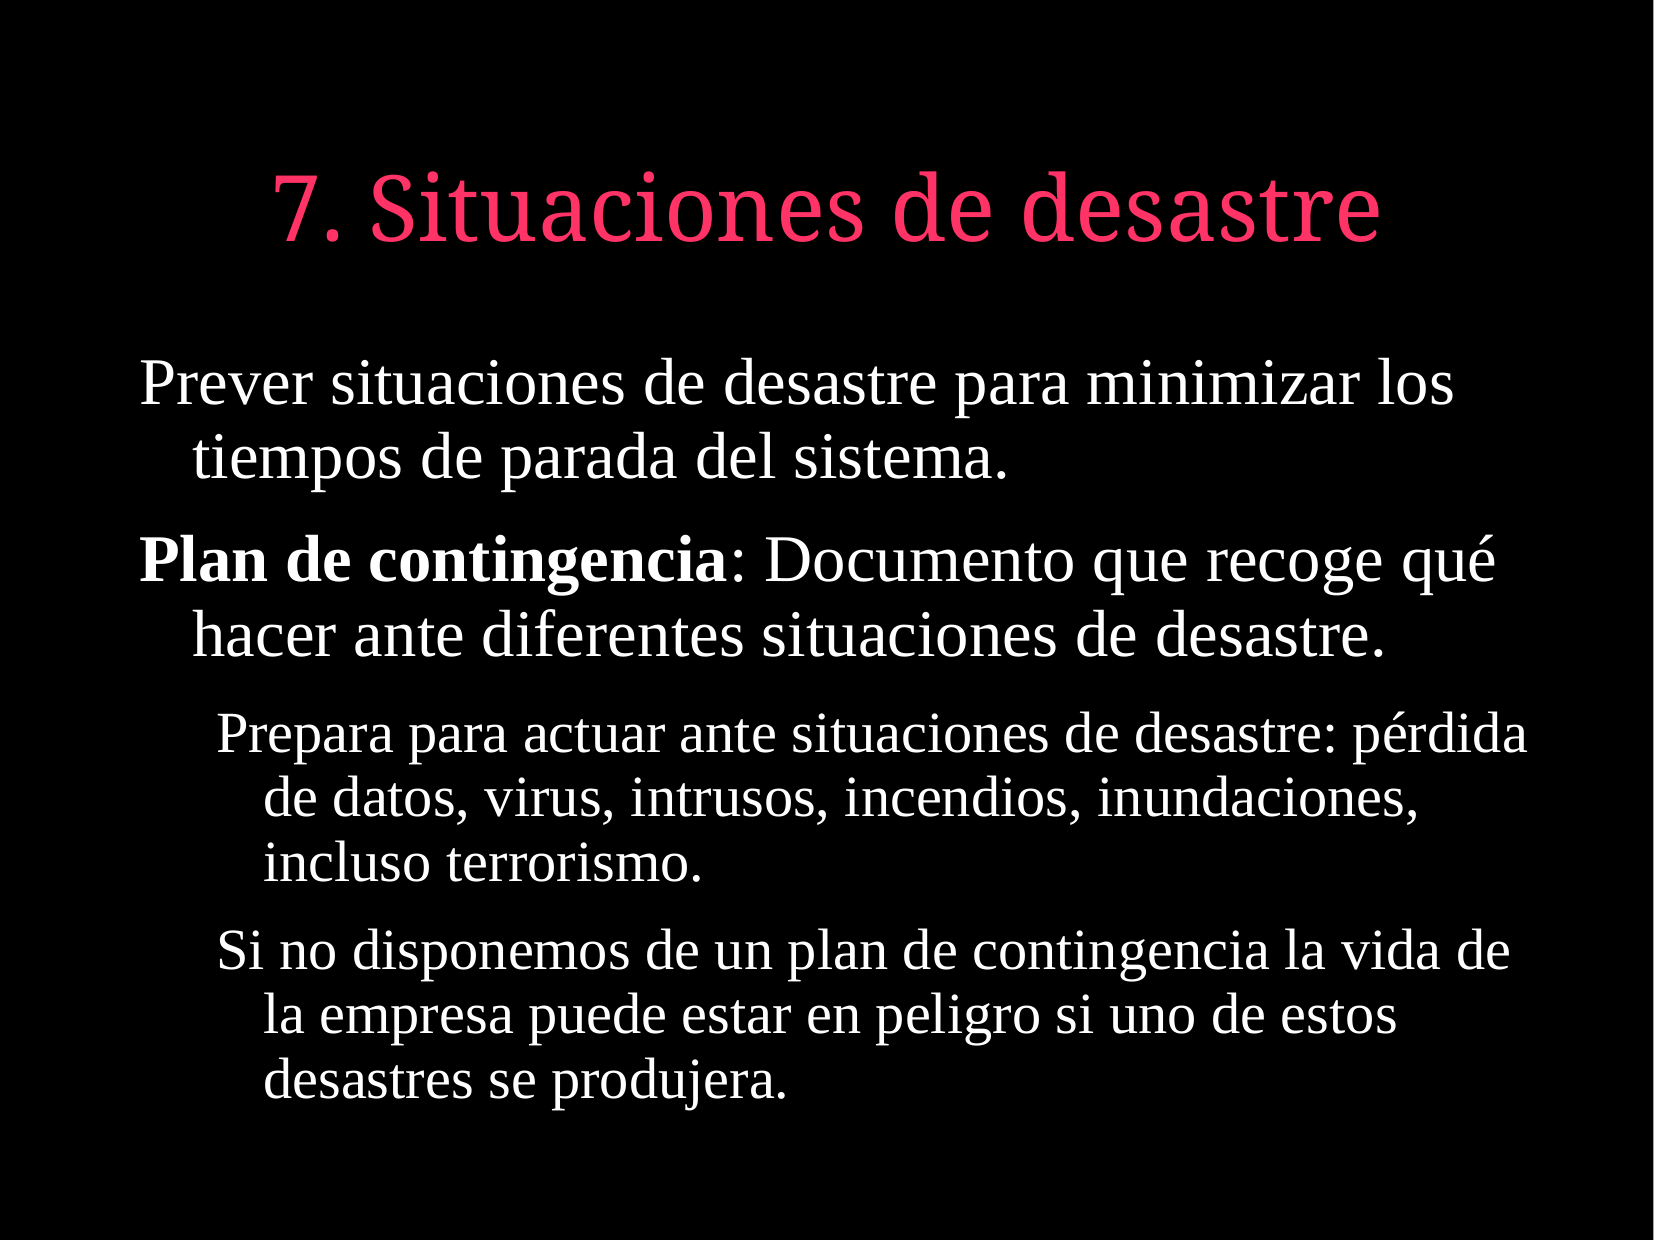

# 7. Situaciones de desastre
Prever situaciones de desastre para minimizar los tiempos de parada del sistema.
Plan de contingencia: Documento que recoge qué hacer ante diferentes situaciones de desastre.
Prepara para actuar ante situaciones de desastre: pérdida de datos, virus, intrusos, incendios, inundaciones, incluso terrorismo.
Si no disponemos de un plan de contingencia la vida de la empresa puede estar en peligro si uno de estos desastres se produjera.